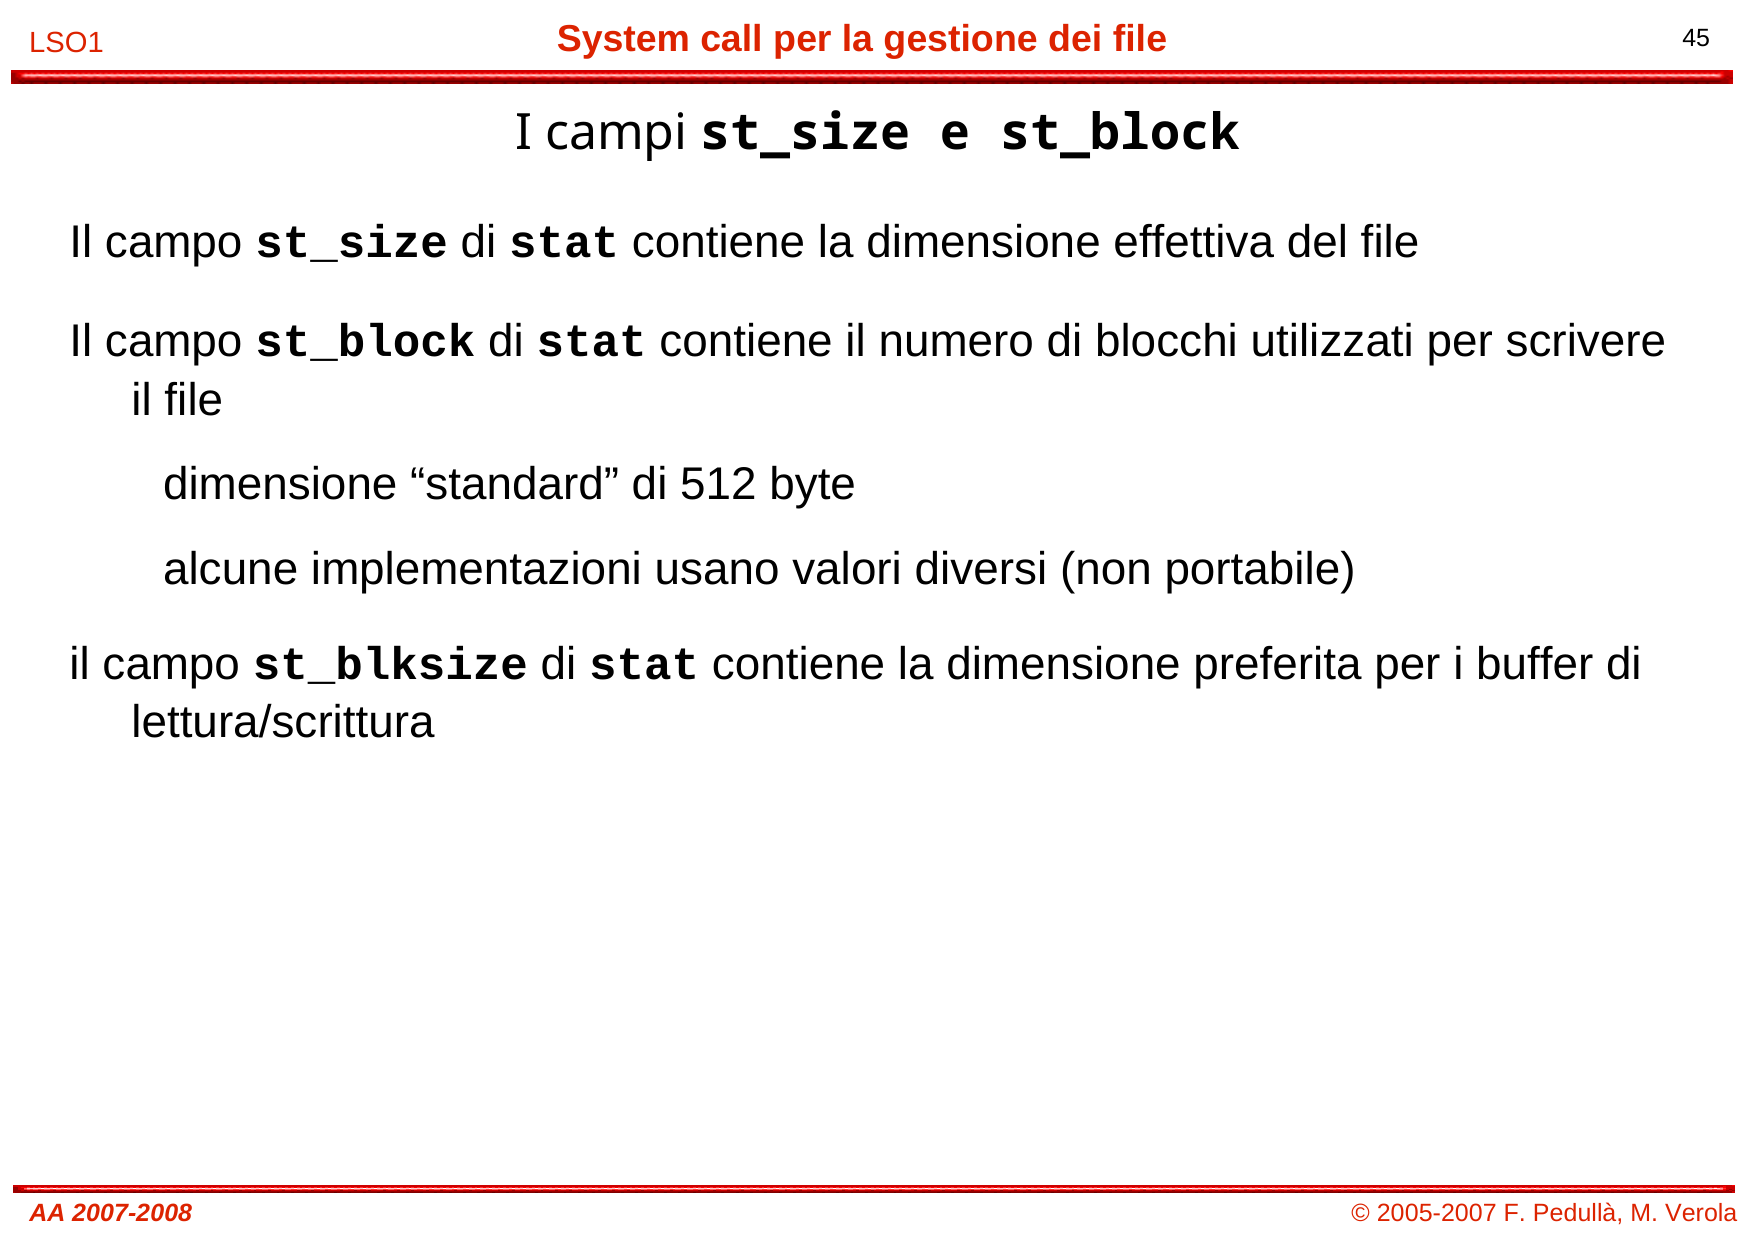

I campi st_size e st_block
# Il campo st_size di stat contiene la dimensione effettiva del file
Il campo st_block di stat contiene il numero di blocchi utilizzati per scrivere il file
dimensione “standard” di 512 byte
alcune implementazioni usano valori diversi (non portabile)
il campo st_blksize di stat contiene la dimensione preferita per i buffer di lettura/scrittura